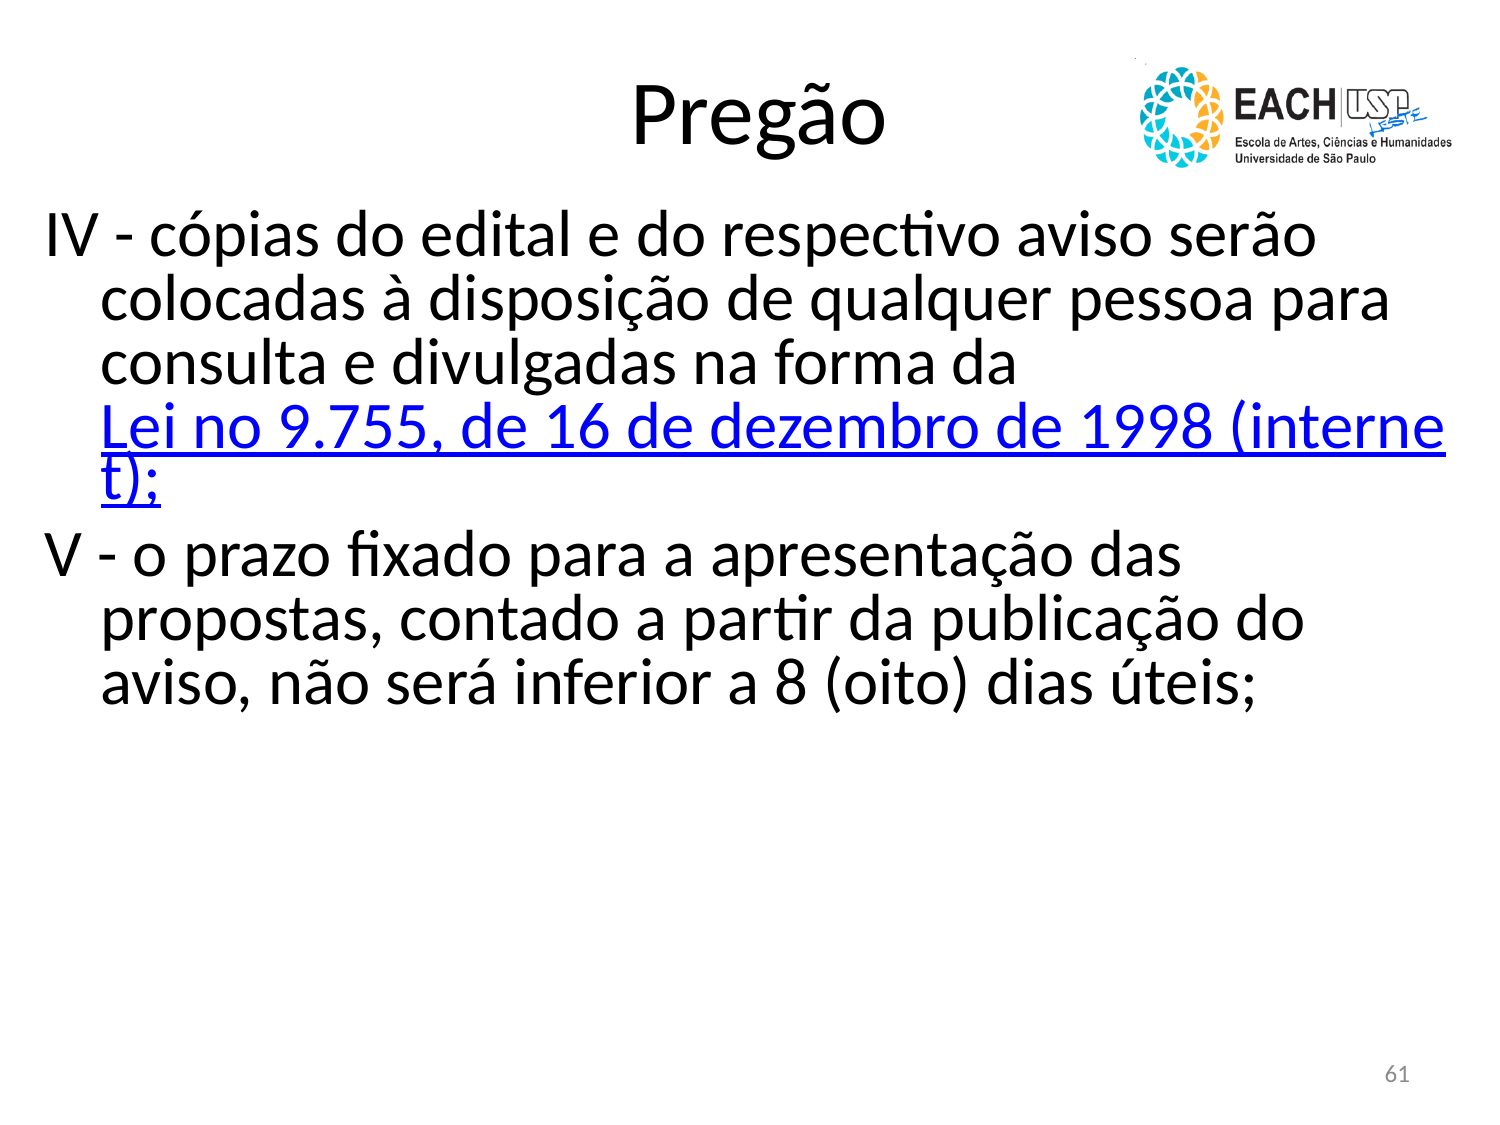

# Pregão
IV - cópias do edital e do respectivo aviso serão colocadas à disposição de qualquer pessoa para consulta e divulgadas na forma da Lei no 9.755, de 16 de dezembro de 1998 (internet);
V - o prazo fixado para a apresentação das propostas, contado a partir da publicação do aviso, não será inferior a 8 (oito) dias úteis;